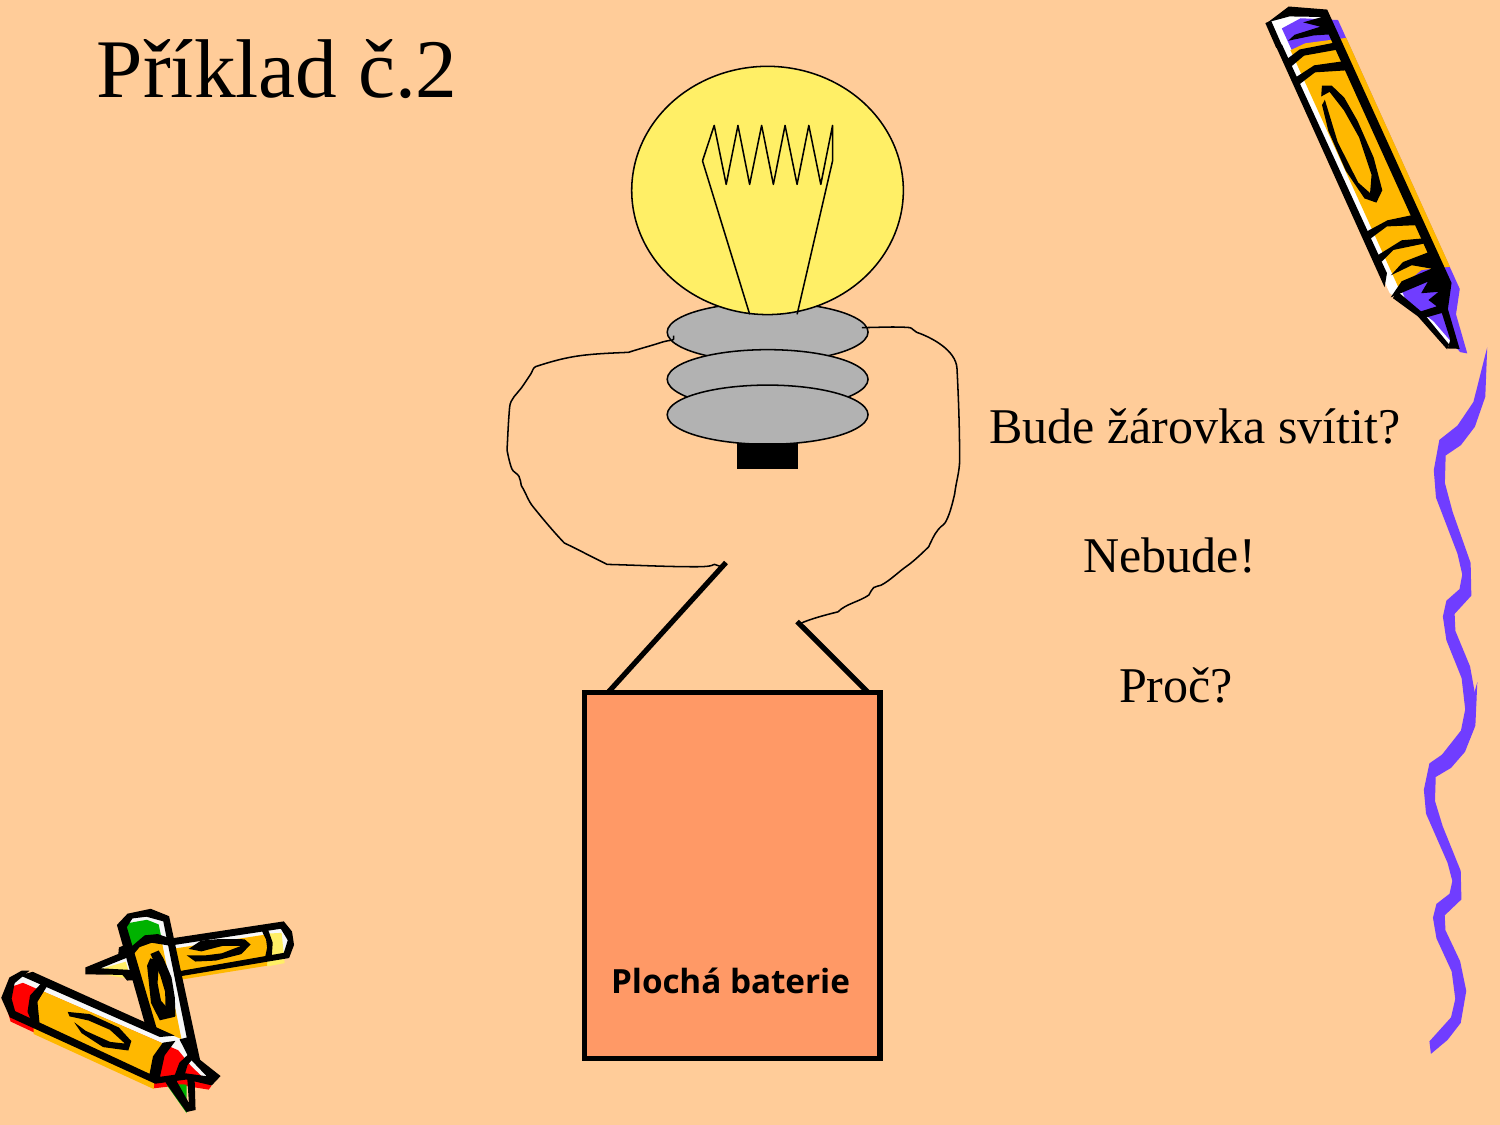

Příklad č.2
Bude žárovka svítit?
Nebude!
Proč?
Plochá baterie